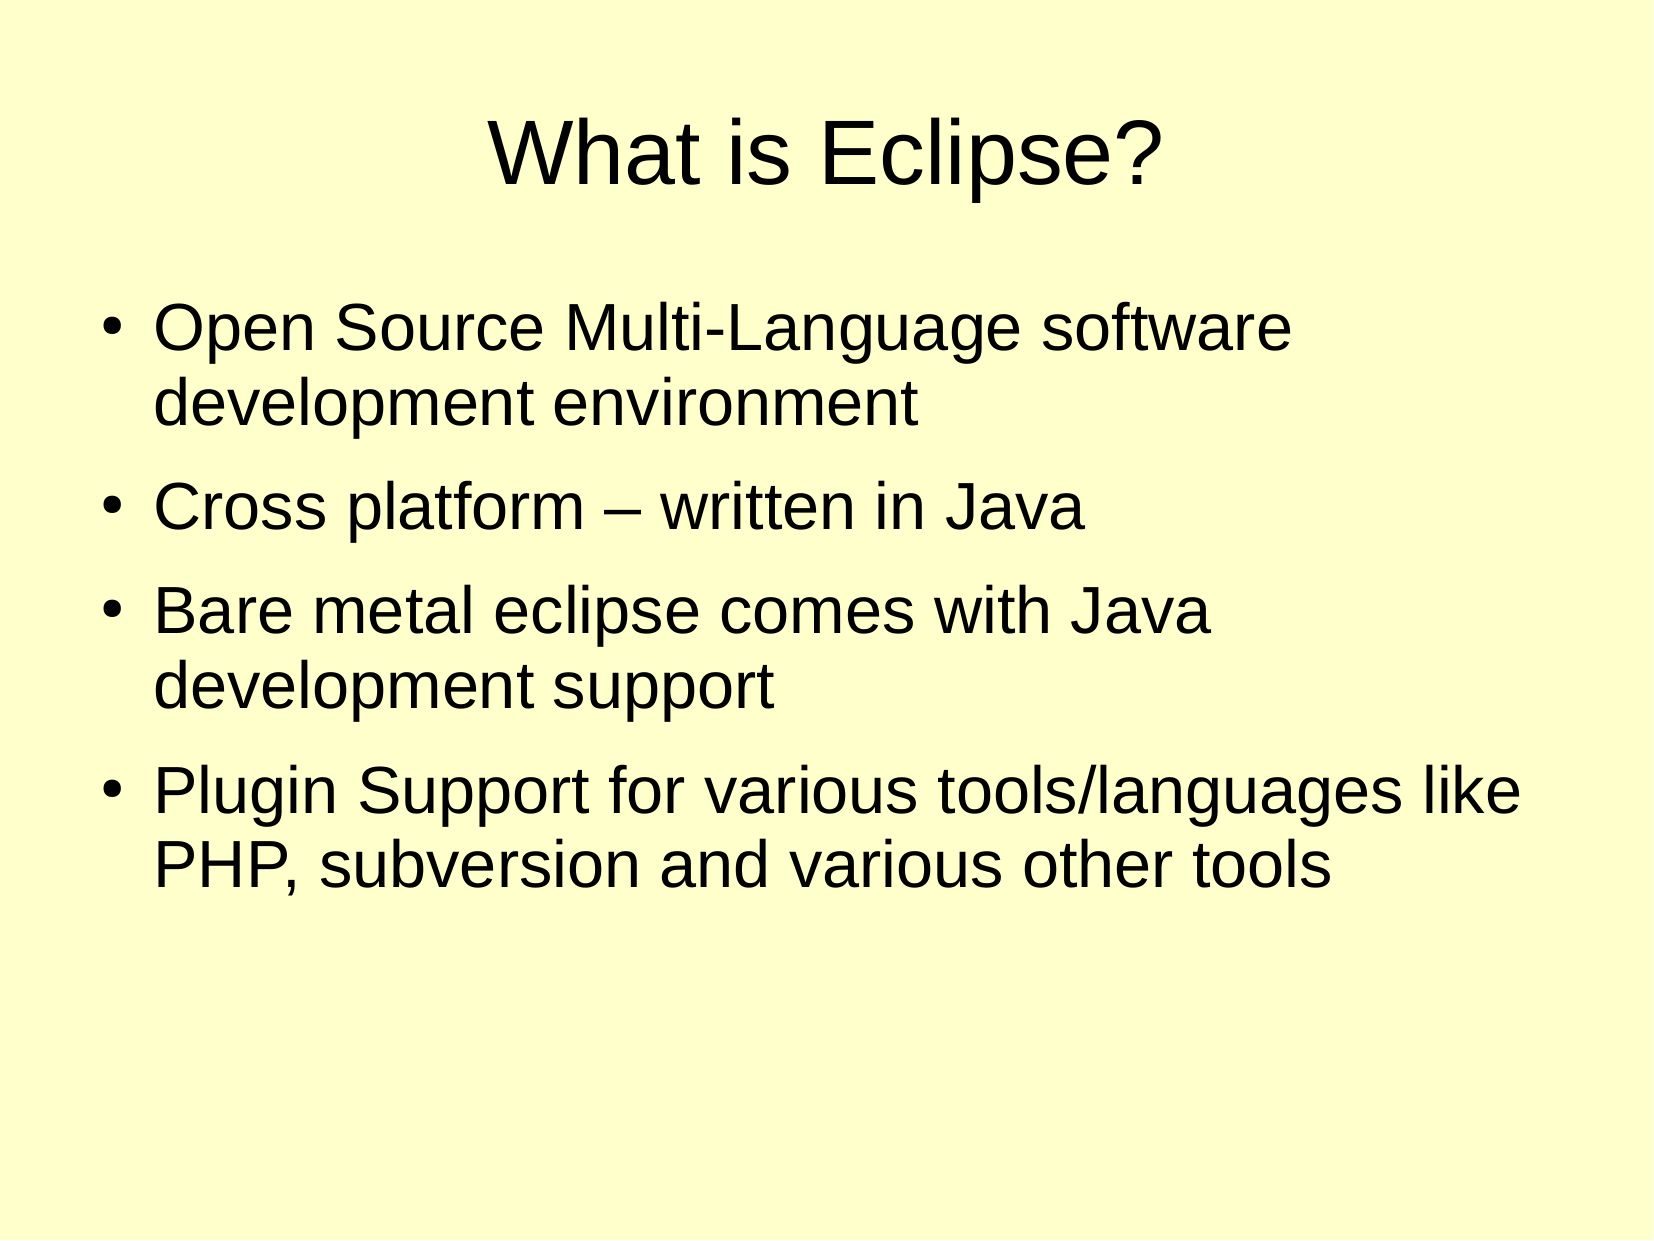

# What is Eclipse?
Open Source Multi-Language software development environment
Cross platform – written in Java
Bare metal eclipse comes with Java development support
Plugin Support for various tools/languages like PHP, subversion and various other tools